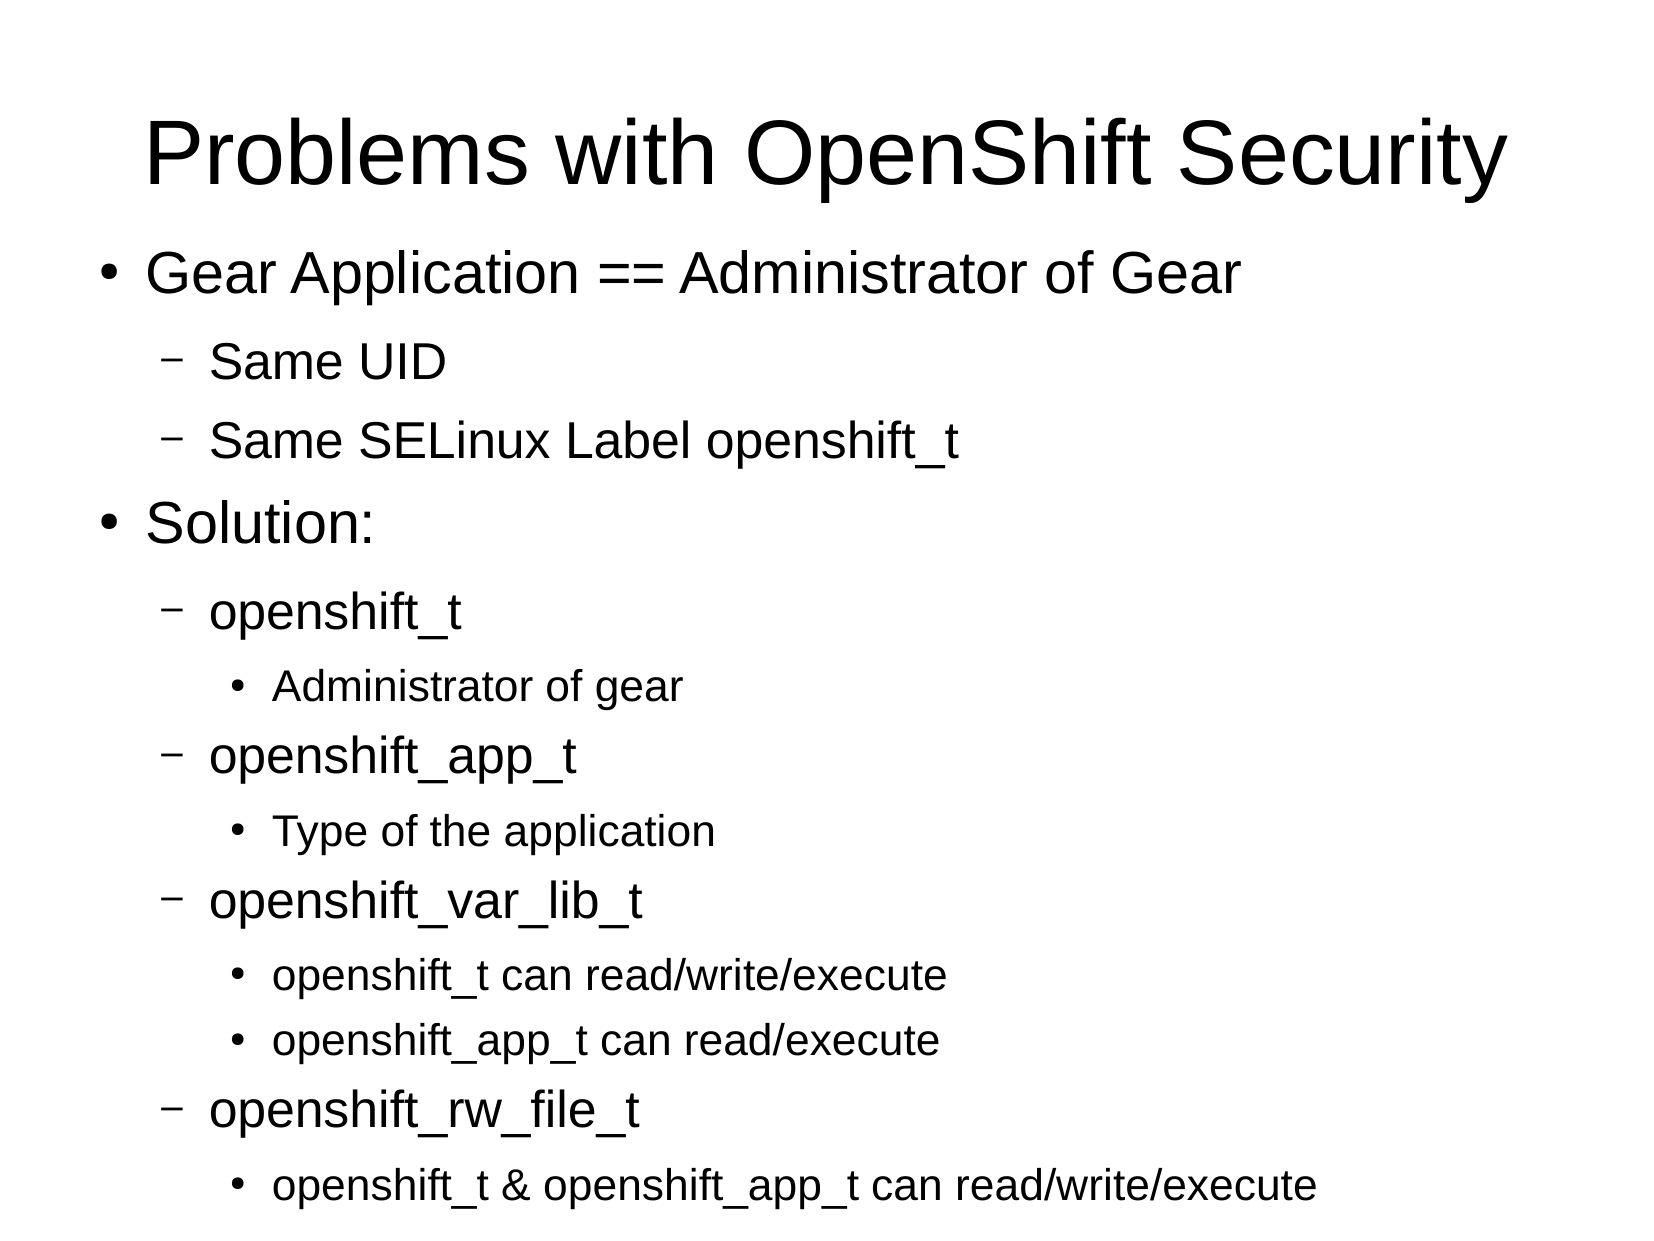

# Problems with OpenShift Security
Gear Application == Administrator of Gear
Same UID
Same SELinux Label openshift_t
Solution:
openshift_t
Administrator of gear
openshift_app_t
Type of the application
openshift_var_lib_t
openshift_t can read/write/execute
openshift_app_t can read/execute
openshift_rw_file_t
openshift_t & openshift_app_t can read/write/execute